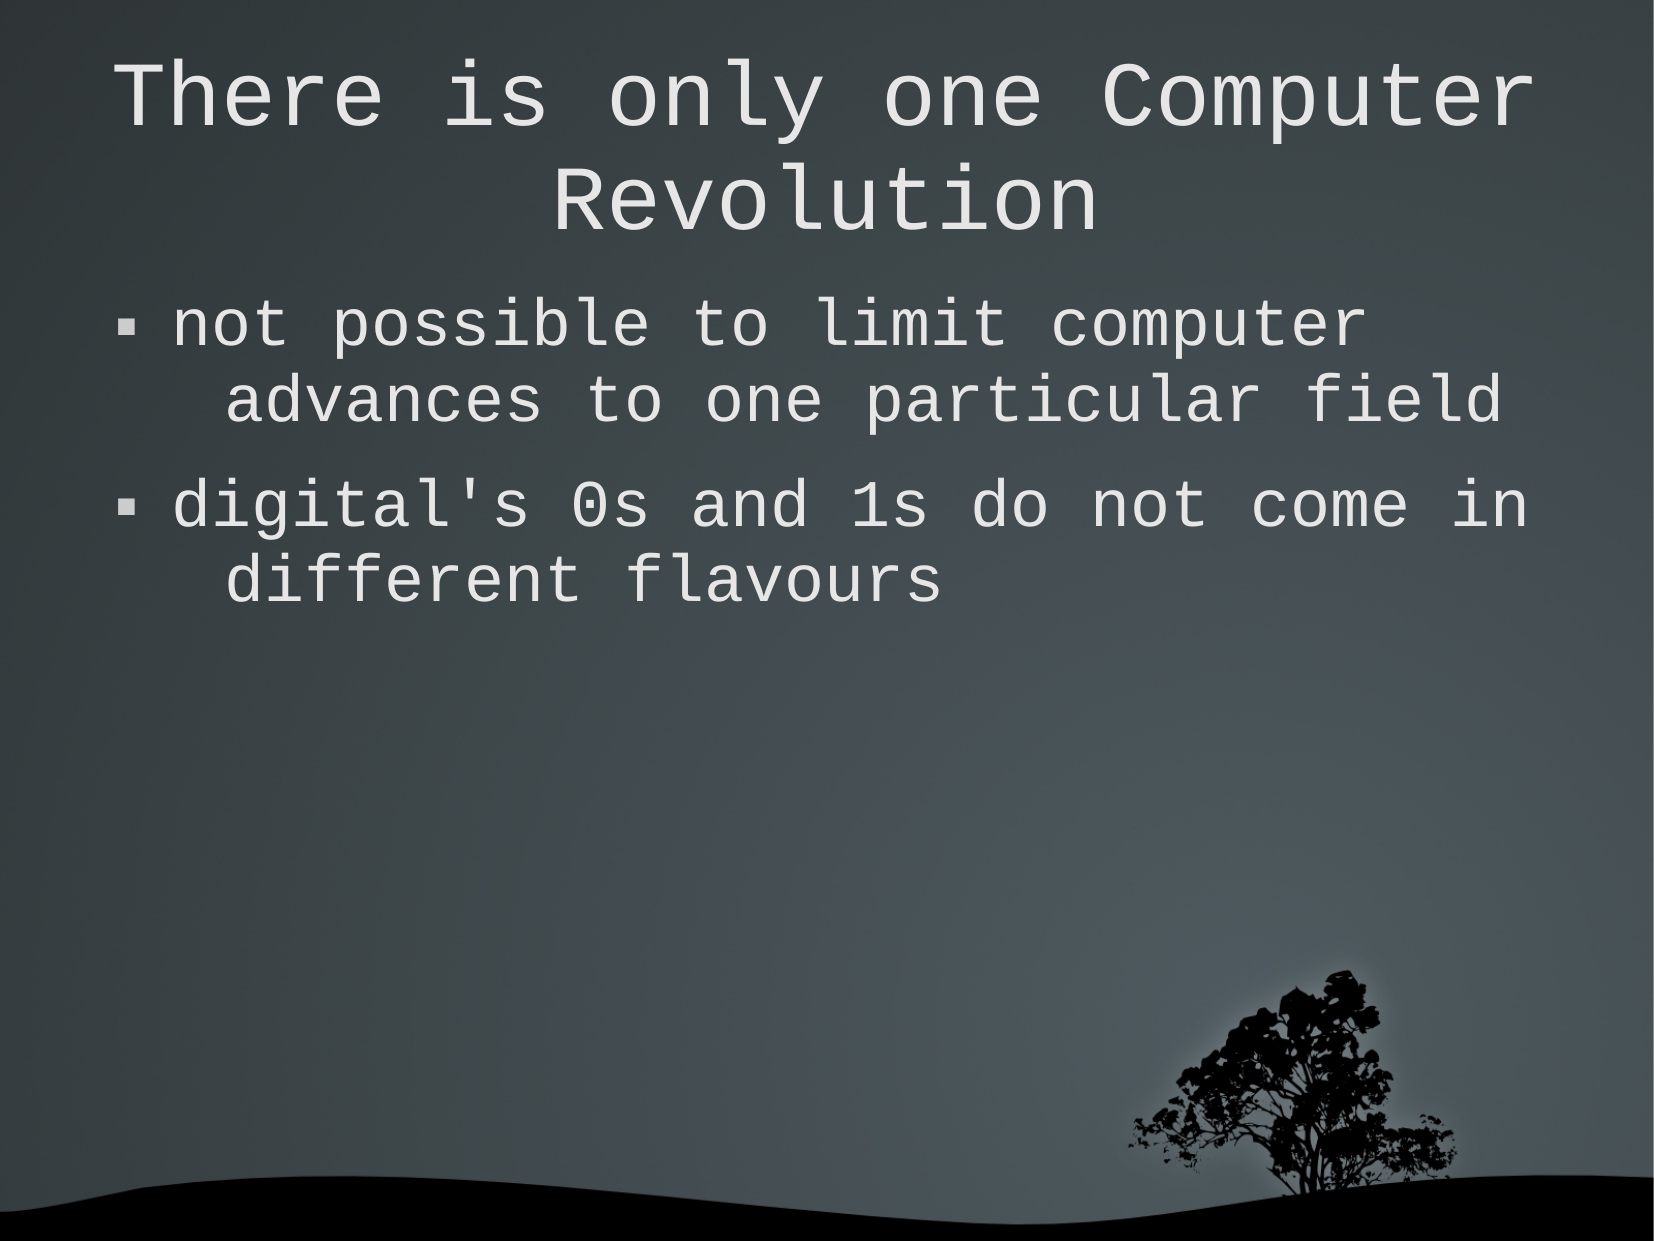

# There is only one Computer Revolution
not possible to limit computer advances to one particular field
digital's 0s and 1s do not come in different flavours